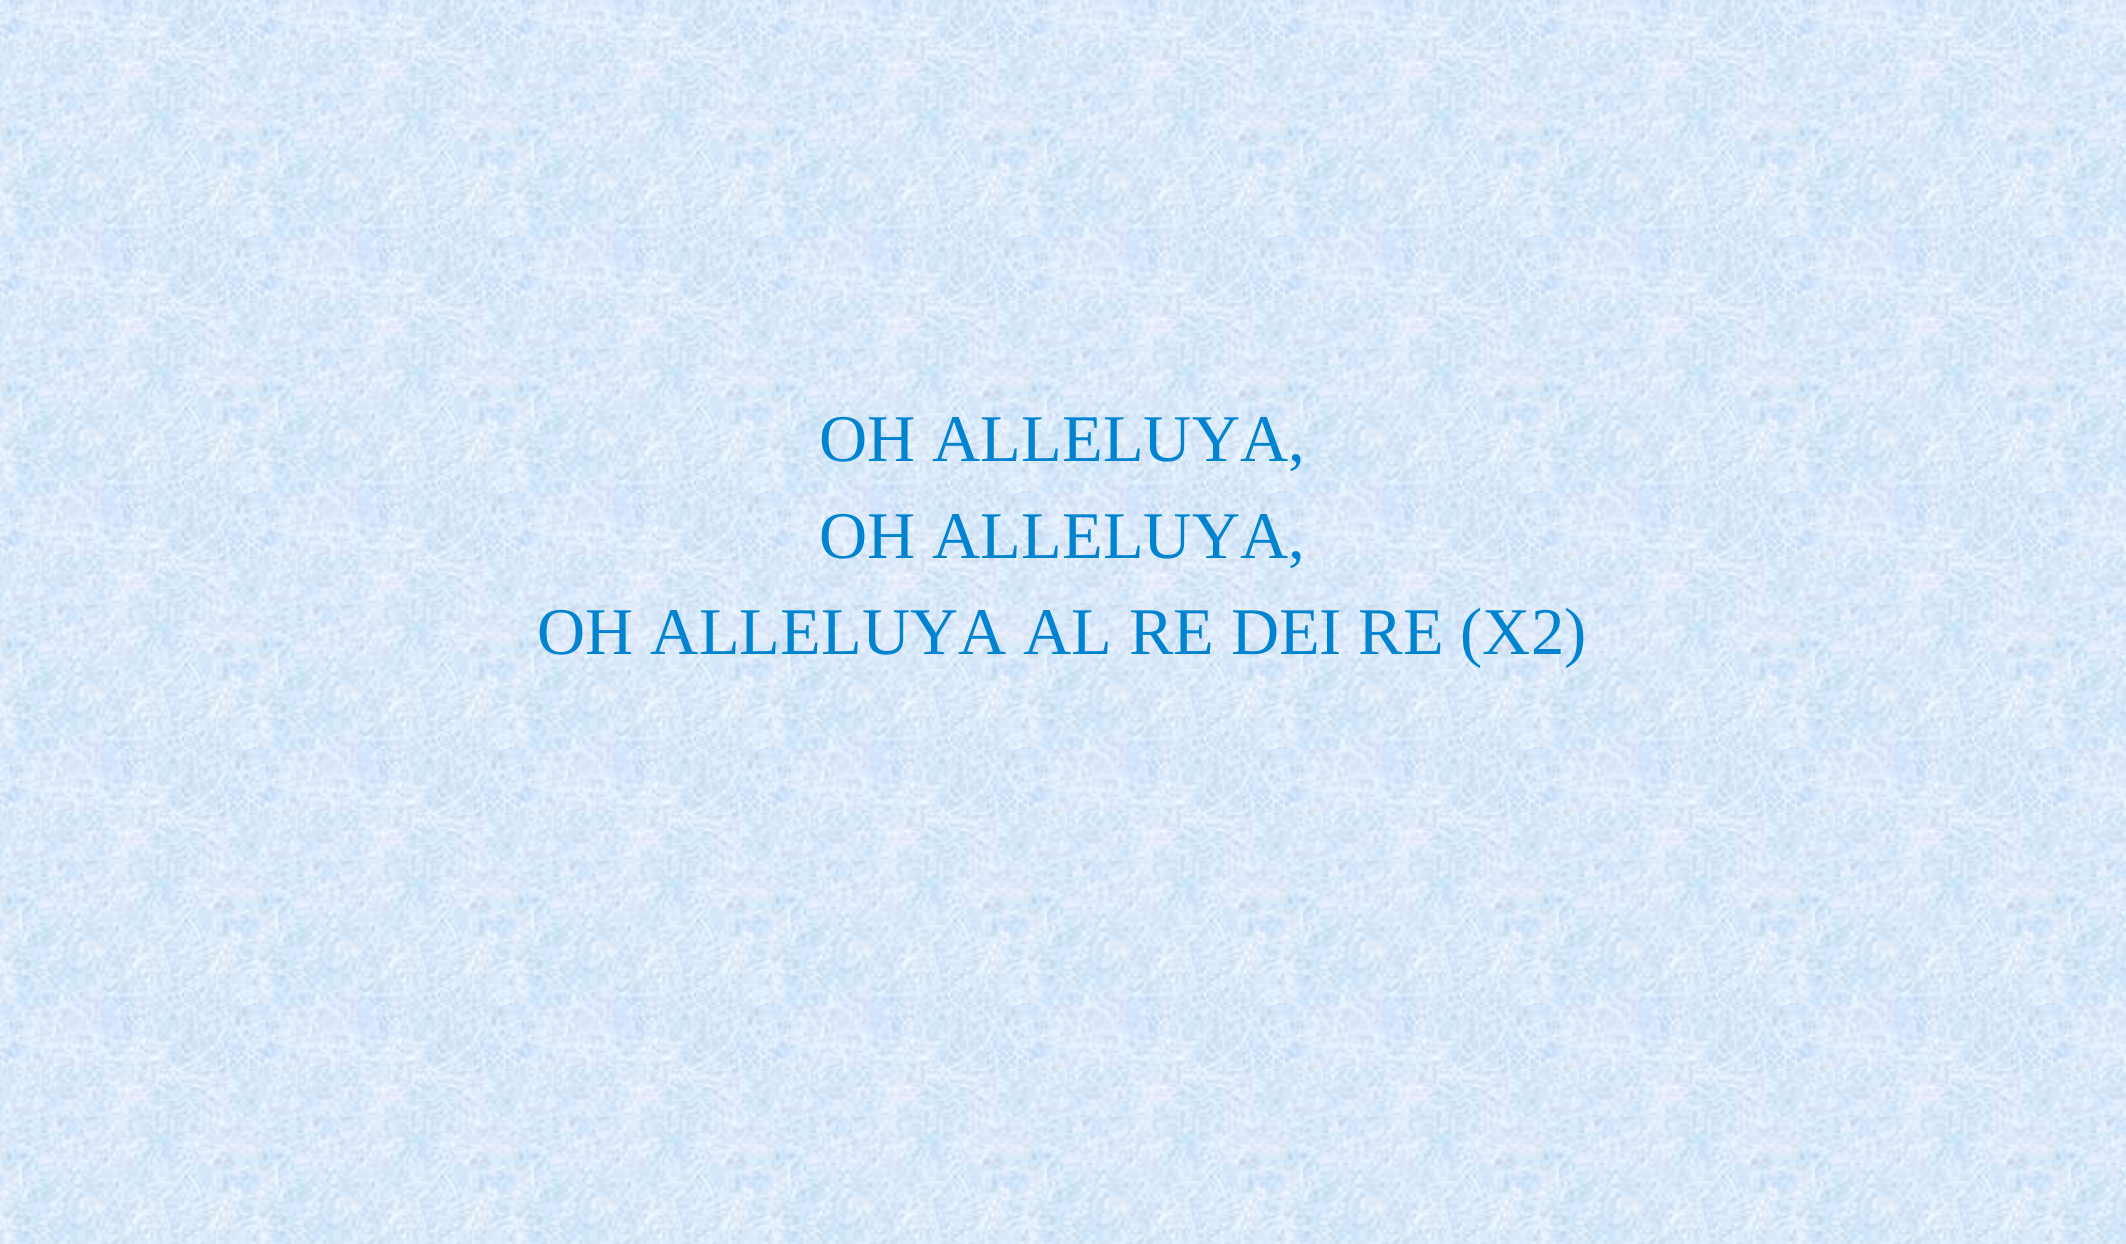

# OH ALLELUYA,
OH ALLELUYA,
OH ALLELUYA AL RE DEI RE (X2)